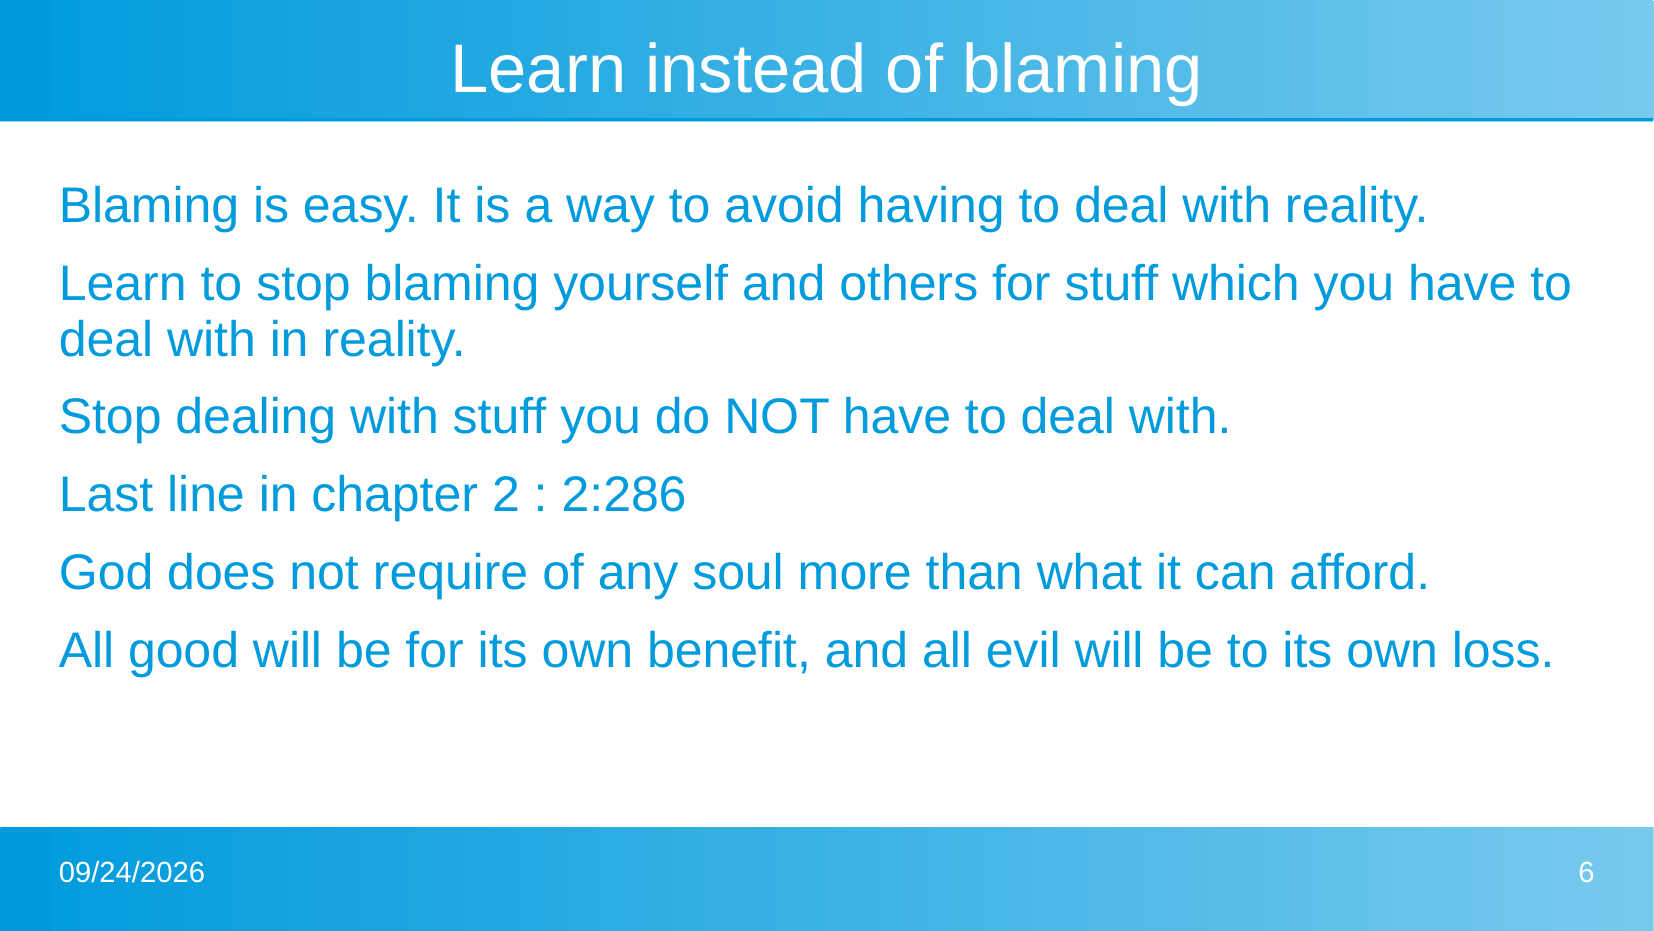

# Learn instead of blaming
Blaming is easy. It is a way to avoid having to deal with reality.
Learn to stop blaming yourself and others for stuff which you have to deal with in reality.
Stop dealing with stuff you do NOT have to deal with.
Last line in chapter 2 : 2:286
God does not require of any soul more than what it can afford.
All good will be for its own benefit, and all evil will be to its own loss.
6